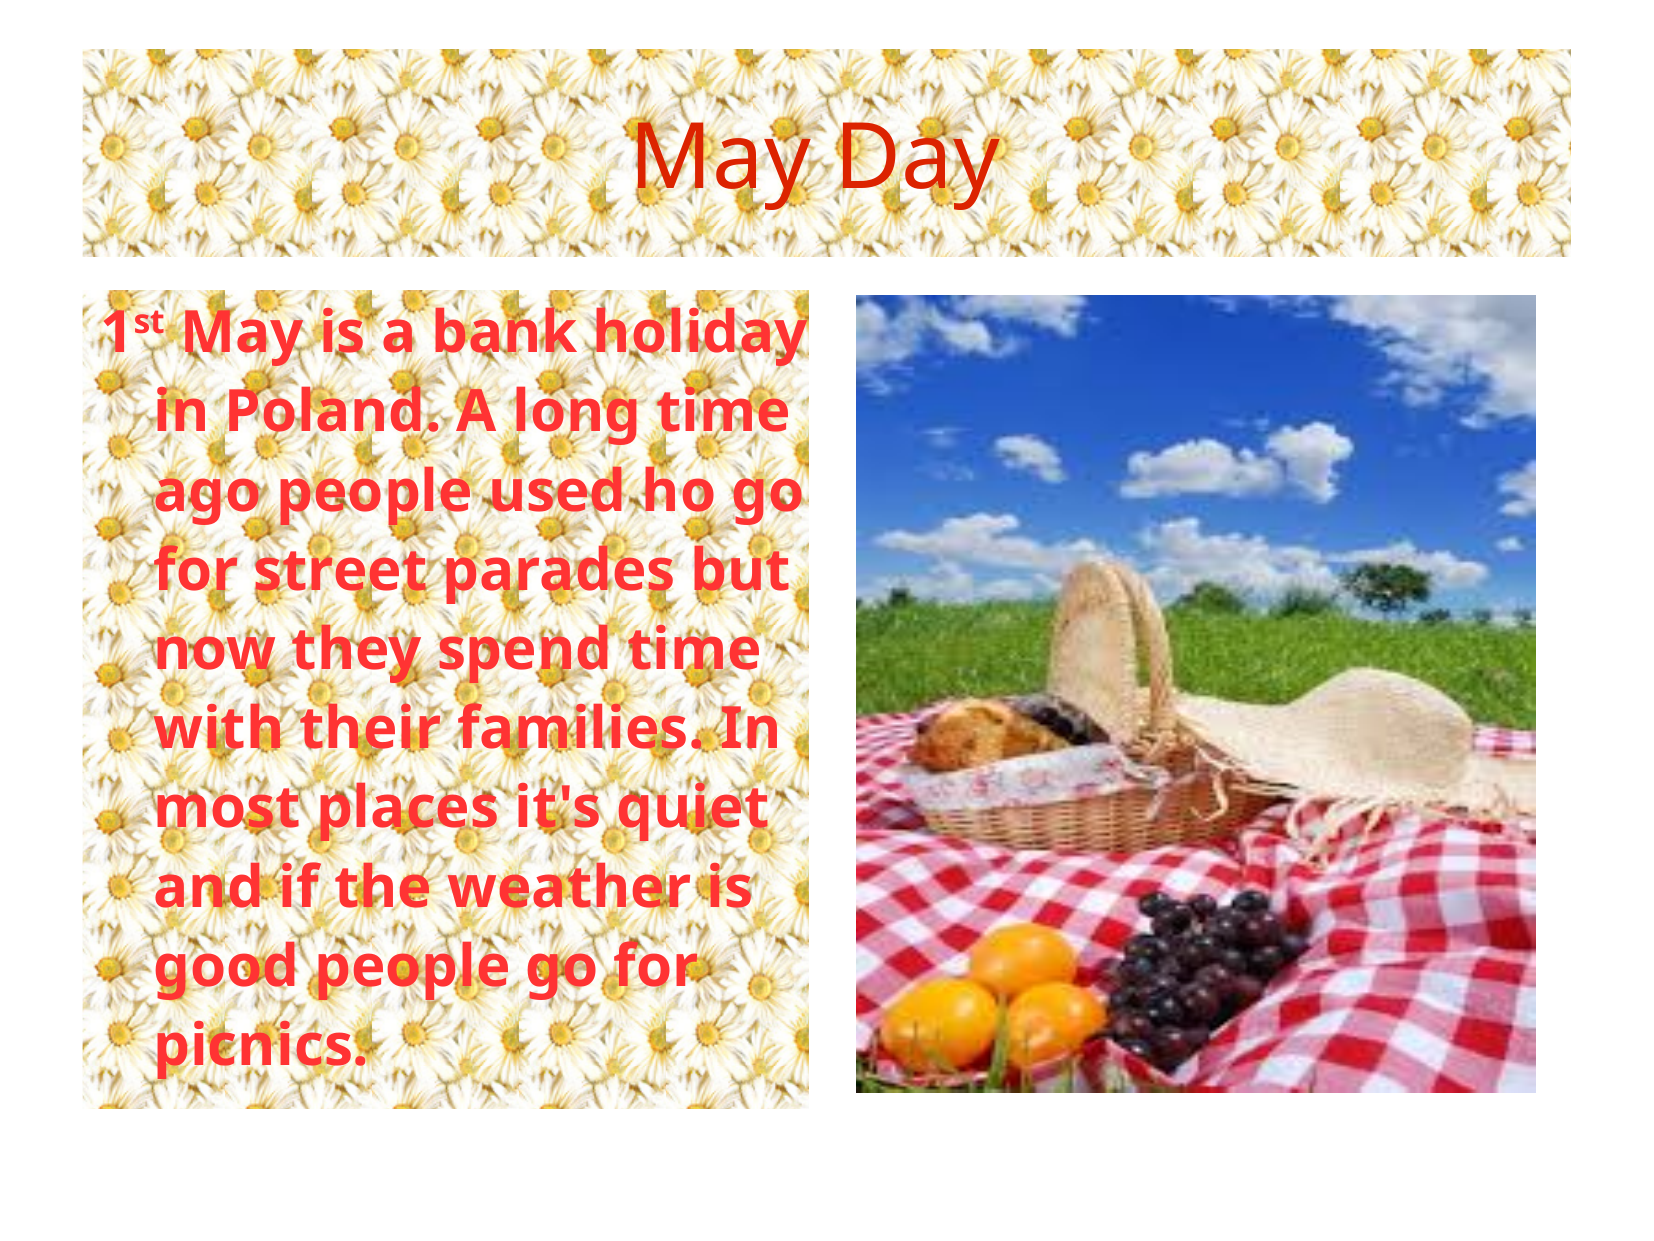

# May Day
1st May is a bank holiday in Poland. A long time ago people used ho go for street parades but now they spend time with their families. In most places it's quiet and if the weather is good people go for picnics.